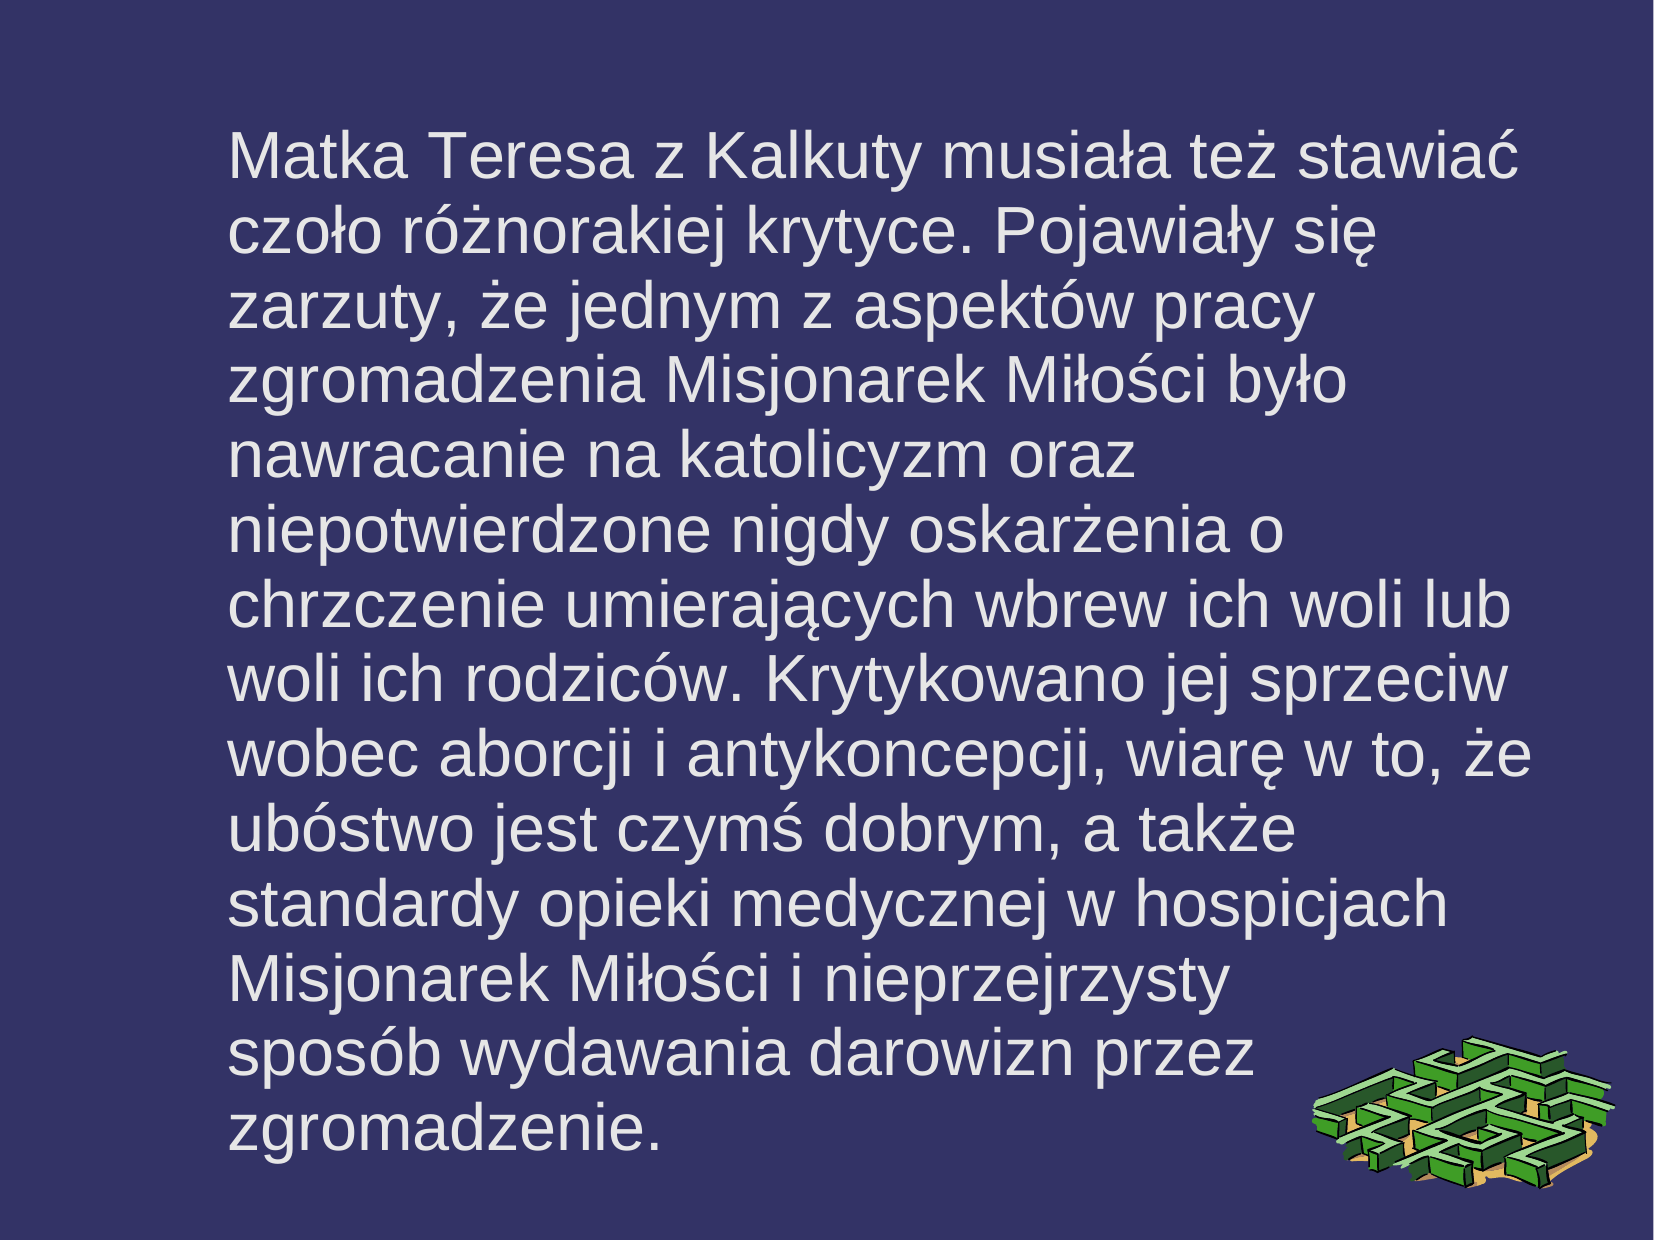

# Matka Teresa z Kalkuty musiała też stawiać czoło różnorakiej krytyce. Pojawiały się zarzuty, że jednym z aspektów pracy zgromadzenia Misjonarek Miłości było nawracanie na katolicyzm oraz niepotwierdzone nigdy oskarżenia o chrzczenie umierających wbrew ich woli lub woli ich rodziców. Krytykowano jej sprzeciw wobec aborcji i antykoncepcji, wiarę w to, że ubóstwo jest czymś dobrym, a także standardy opieki medycznej w hospicjach Misjonarek Miłości i nieprzejrzysty sposób wydawania darowizn przez zgromadzenie.